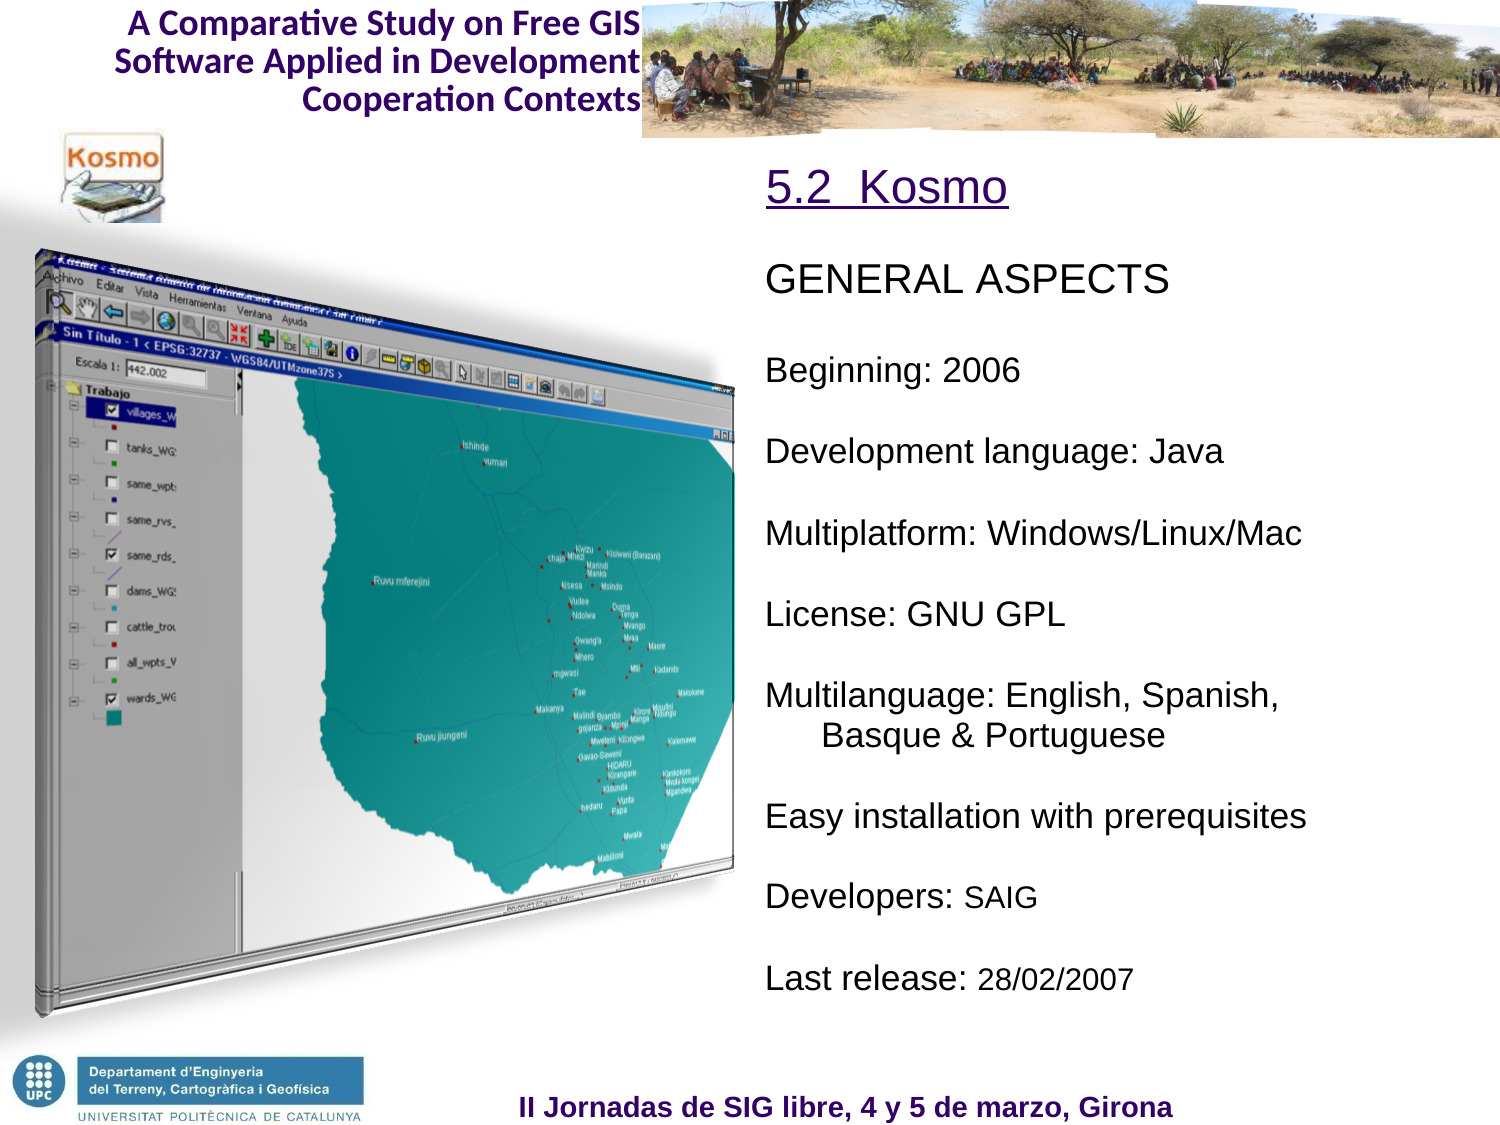

# 5.2 Kosmo
GENERAL ASPECTS
Beginning: 2006
Development language: Java
Multiplatform: Windows/Linux/Mac
License: GNU GPL
Multilanguage: English, Spanish,
	Basque & Portuguese
Easy installation with prerequisites
Developers: SAIG
Last release: 28/02/2007
II Jornadas de SIG libre, 4 y 5 de marzo, Girona